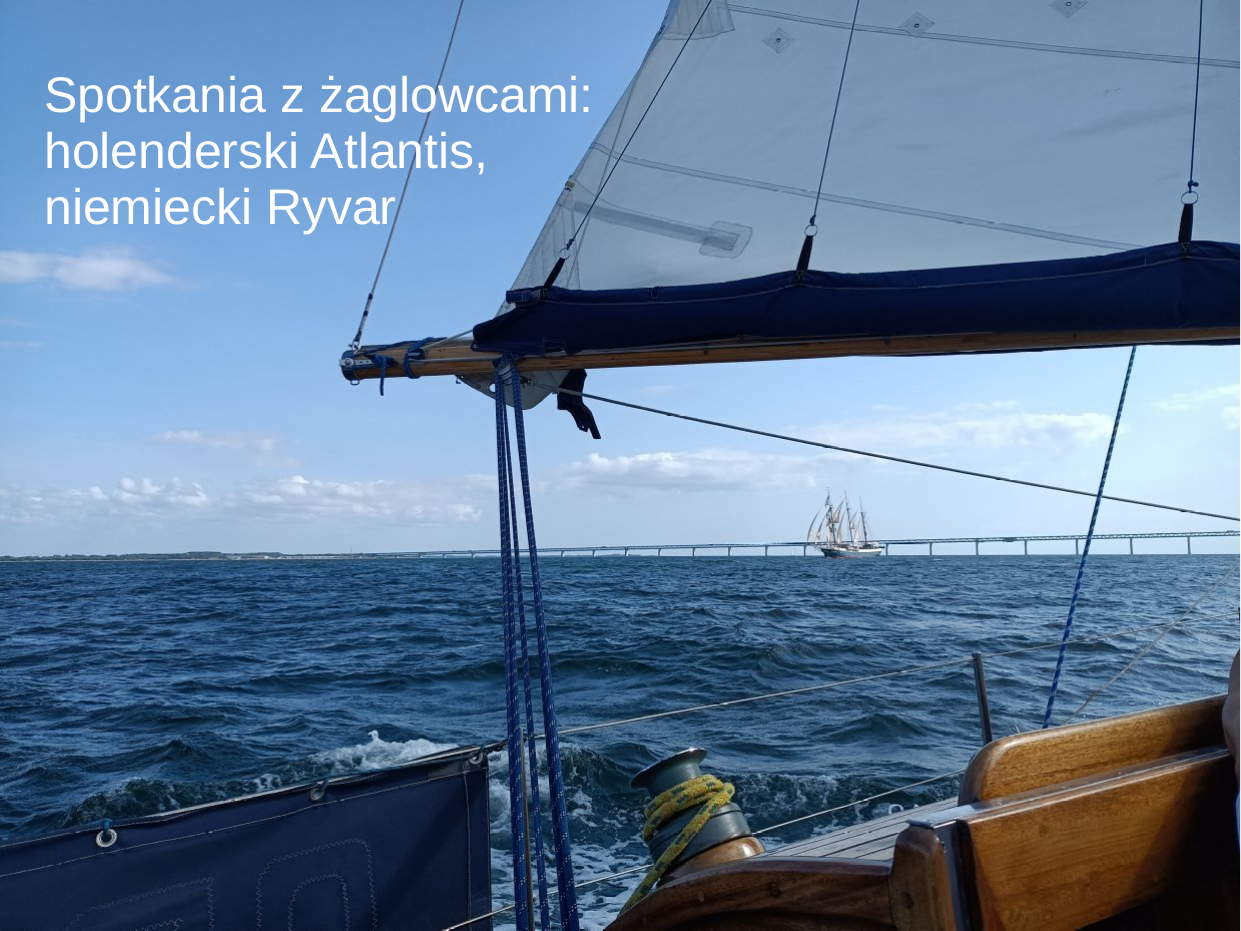

#
Spotkania z żaglowcami:
holenderski Atlantis,
niemiecki Ryvar